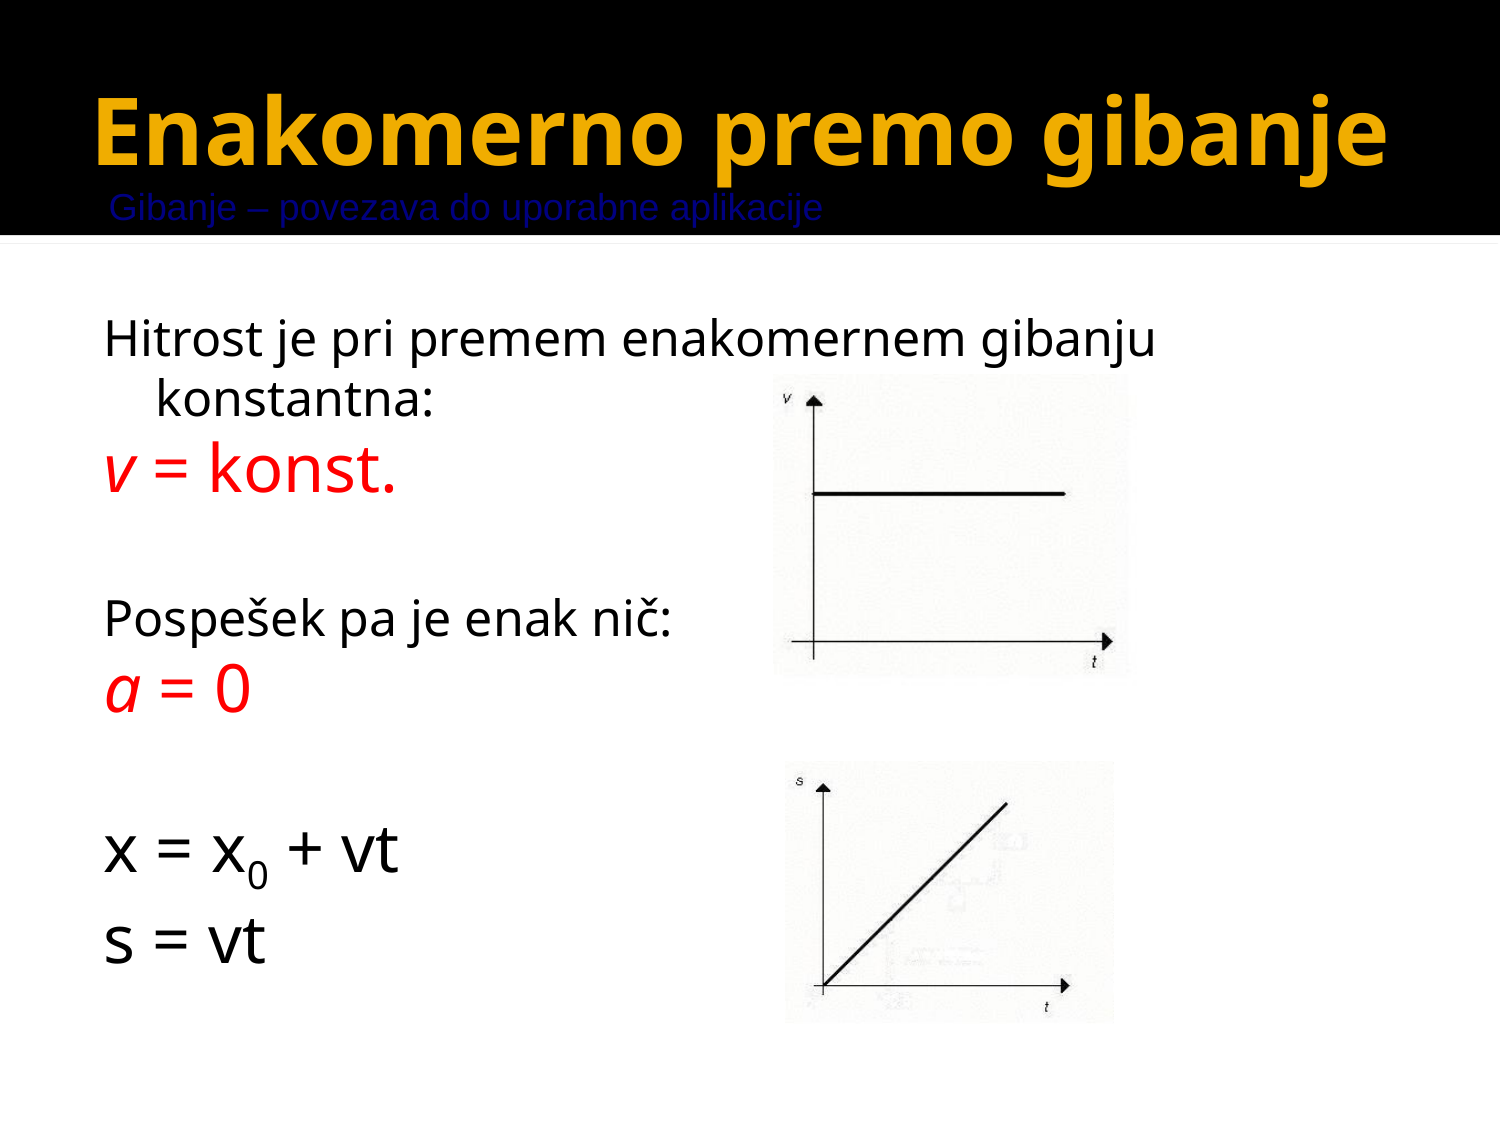

# Enakomerno premo gibanje
Gibanje – povezava do uporabne aplikacije
Hitrost je pri premem enakomernem gibanju konstantna:
v = konst.
Pospešek pa je enak nič:
a = 0
x = x0 + vt
s = vt